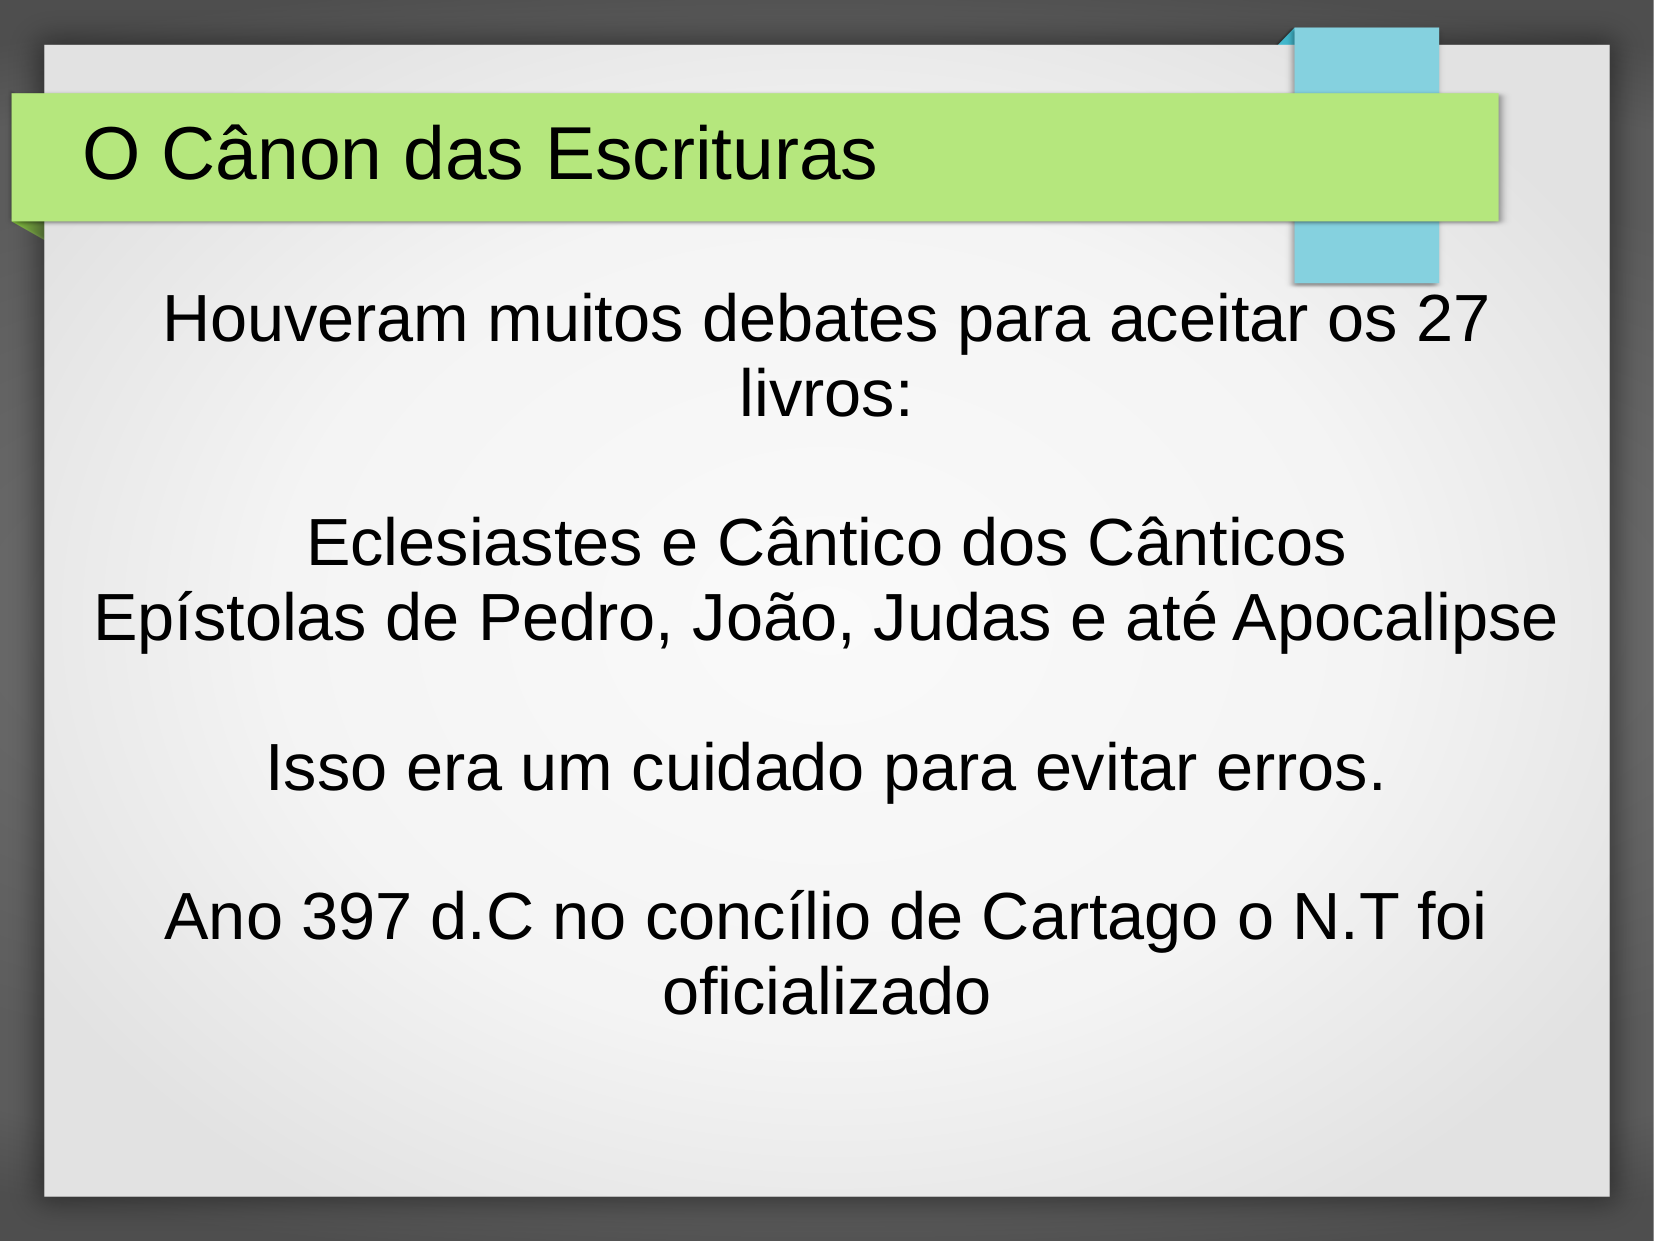

# O Cânon das Escrituras
Houveram muitos debates para aceitar os 27 livros:
Eclesiastes e Cântico dos Cânticos
Epístolas de Pedro, João, Judas e até Apocalipse
Isso era um cuidado para evitar erros.
Ano 397 d.C no concílio de Cartago o N.T foi oficializado